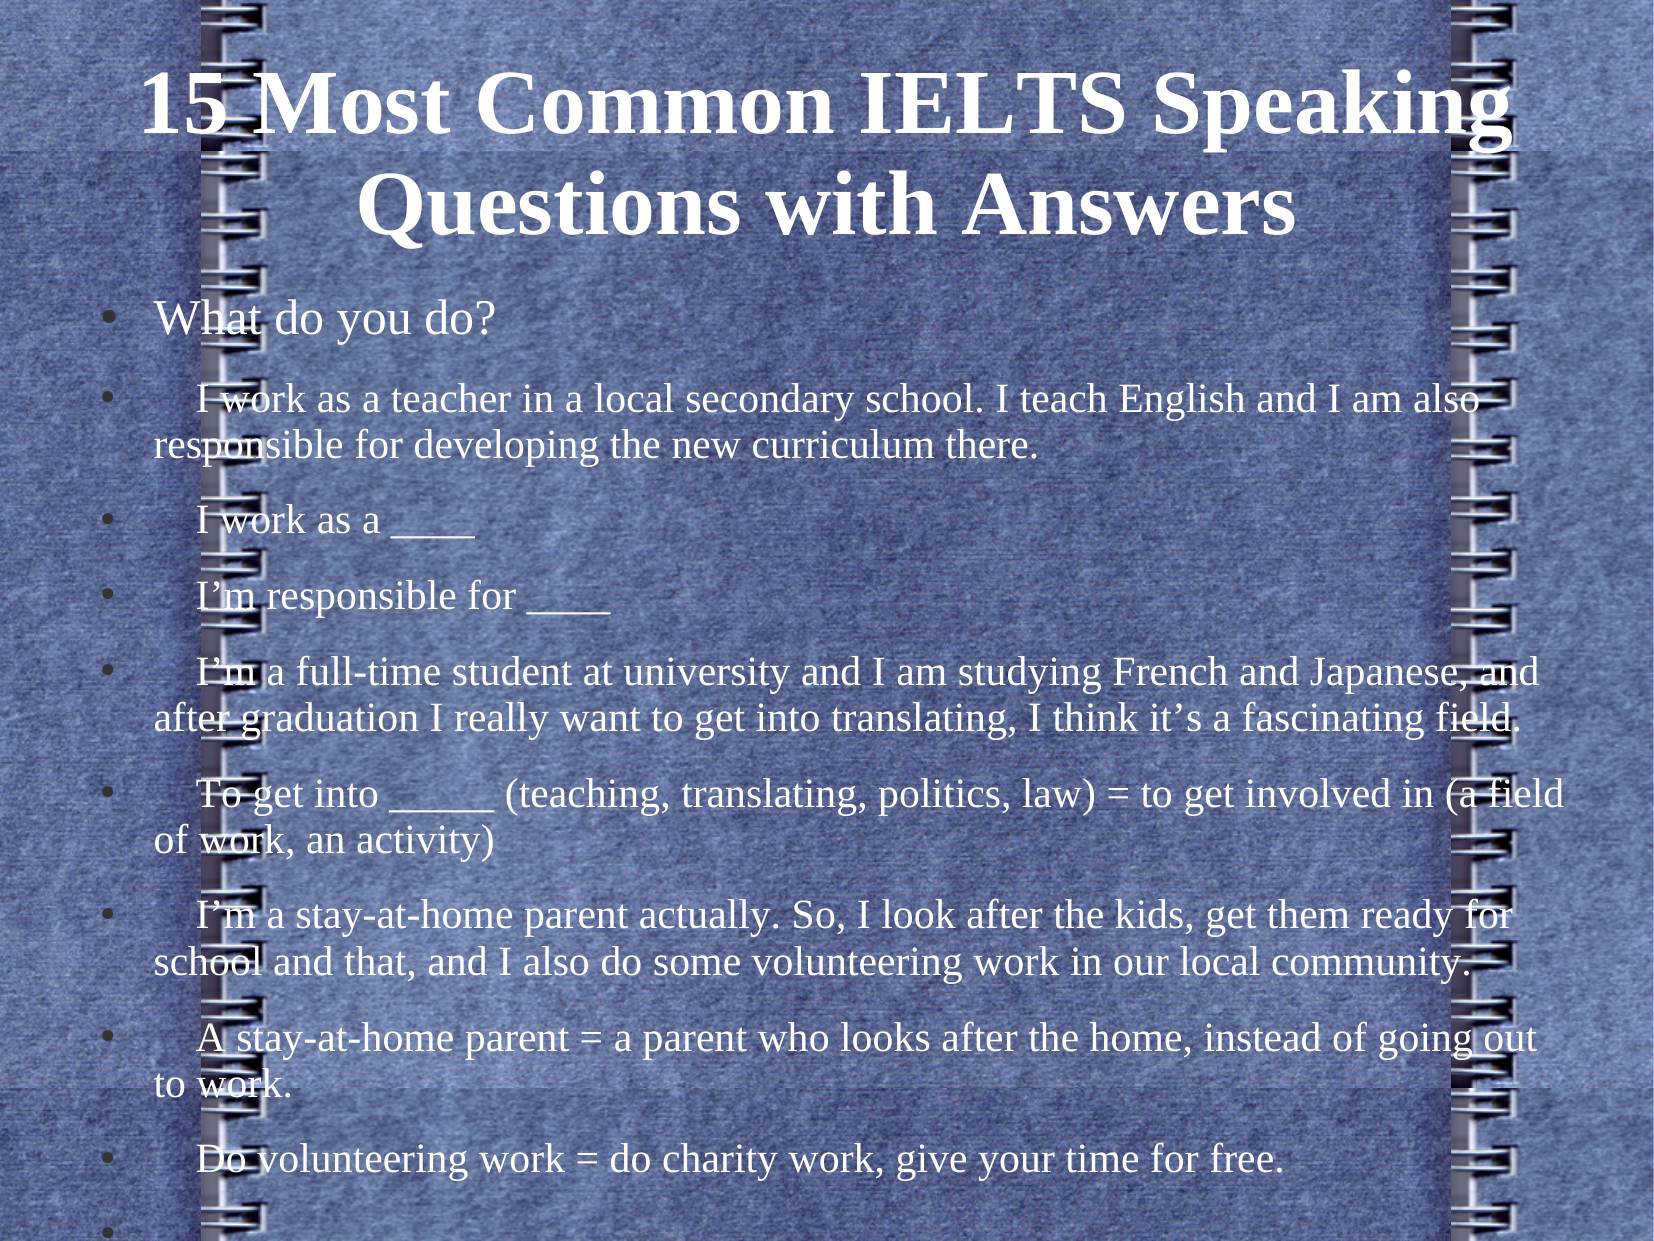

# 15 Most Common IELTS Speaking Questions with Answers
What do you do?
 I work as a teacher in a local secondary school. I teach English and I am also responsible for developing the new curriculum there.
 I work as a ____
 I’m responsible for ____
 I’m a full-time student at university and I am studying French and Japanese, and after graduation I really want to get into translating, I think it’s a fascinating field.
 To get into _____ (teaching, translating, politics, law) = to get involved in (a field of work, an activity)
 I’m a stay-at-home parent actually. So, I look after the kids, get them ready for school and that, and I also do some volunteering work in our local community.
 A stay-at-home parent = a parent who looks after the home, instead of going out to work.
 Do volunteering work = do charity work, give your time for free.